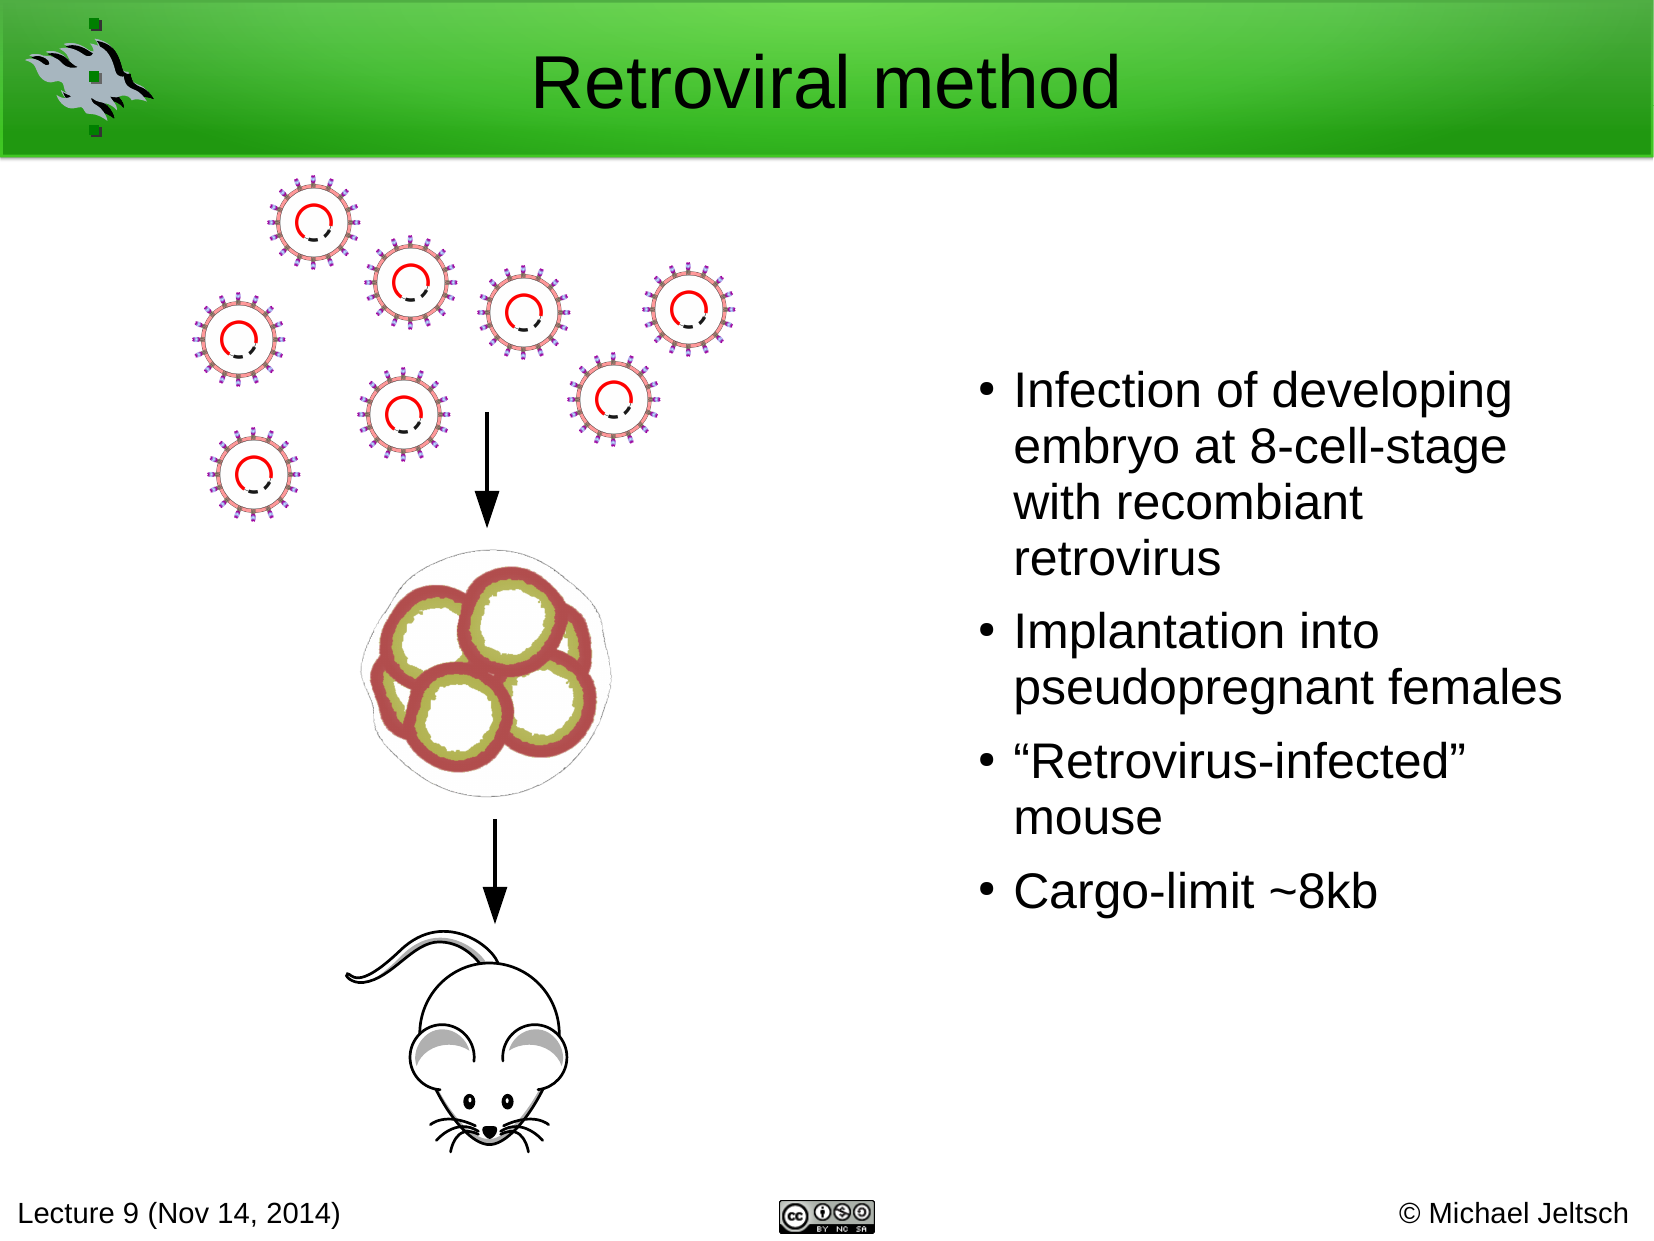

# Retroviral method
Infection of developing embryo at 8-cell-stage with recombiant retrovirus
Implantation into pseudopregnant females
“Retrovirus-infected” mouse
Cargo-limit ~8kb